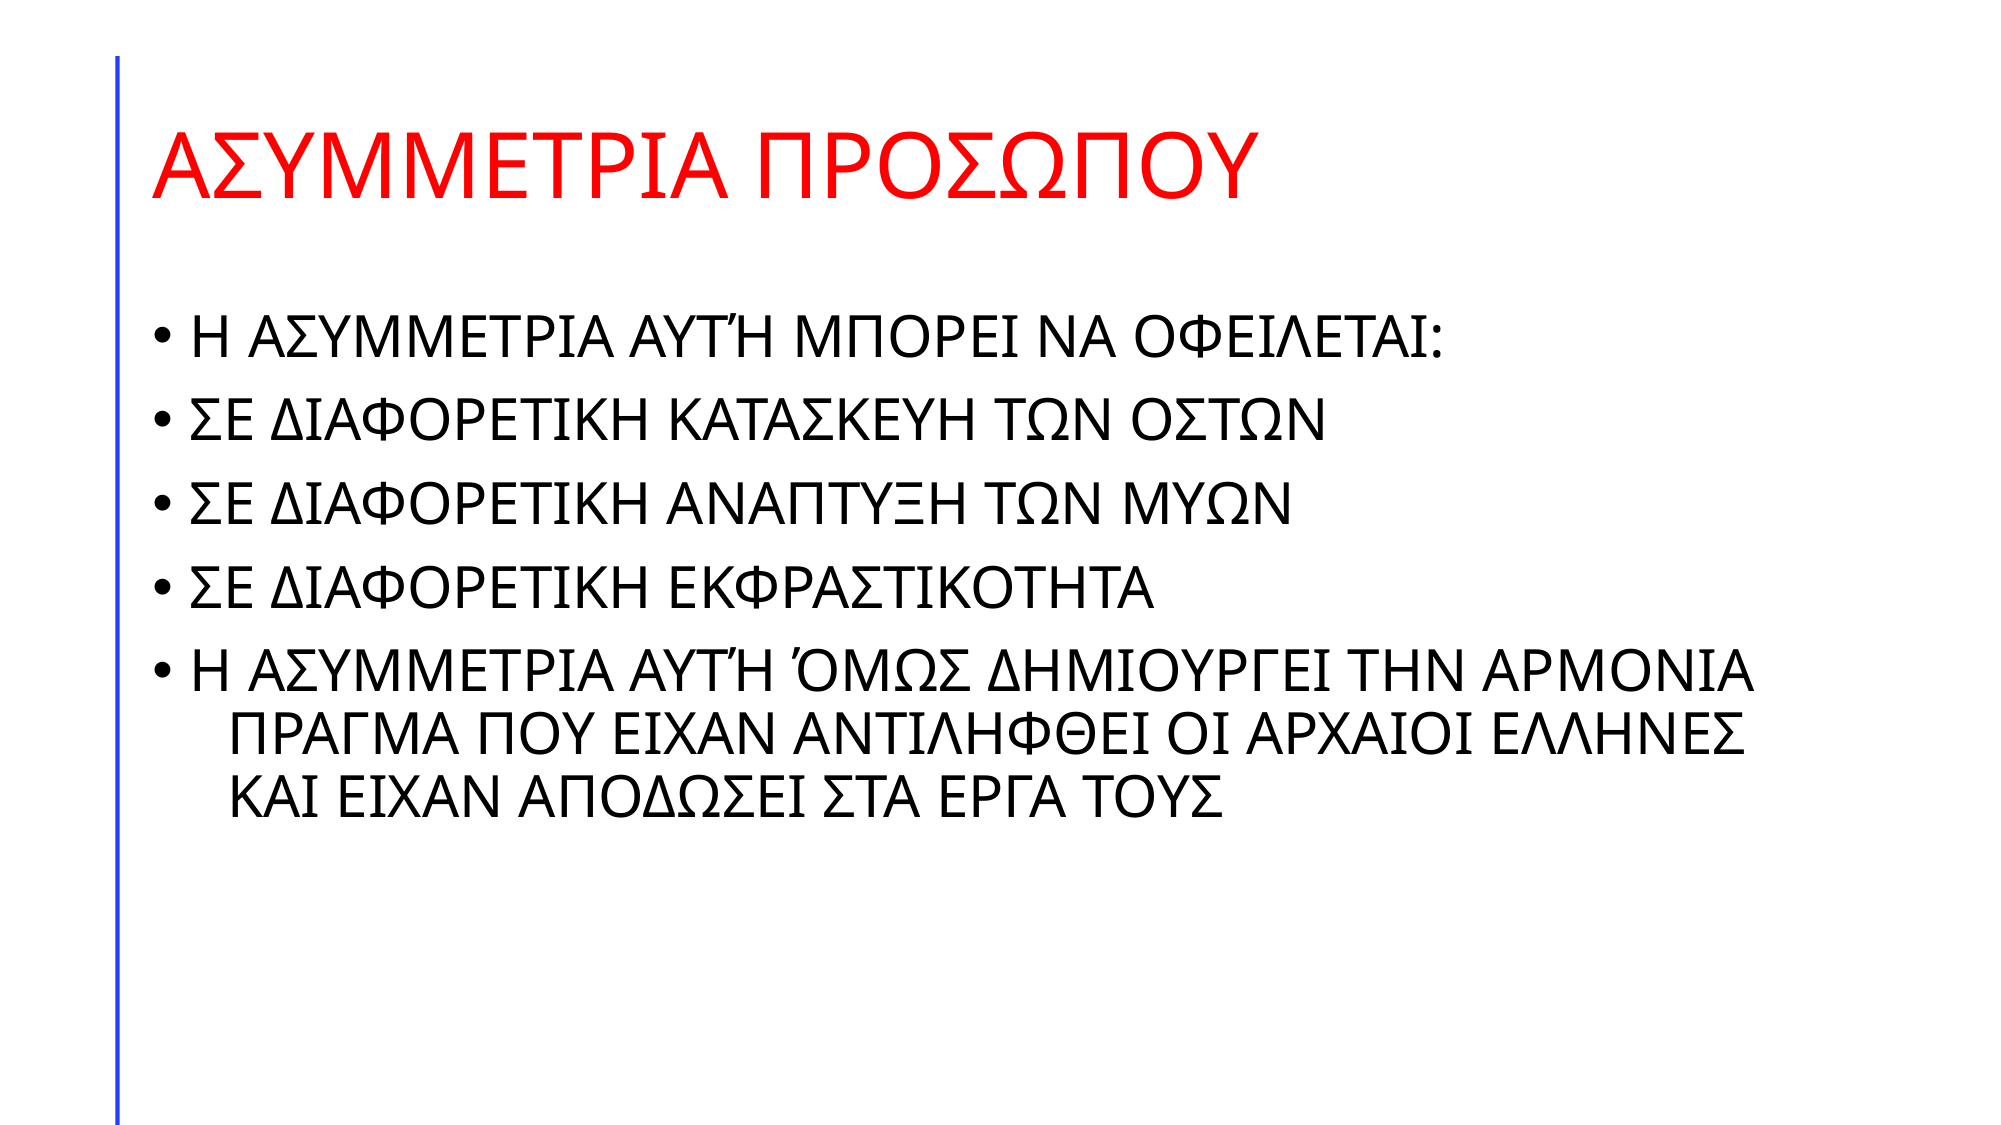

# ΑΣΥΜΜΕΤΡΙΑ ΠΡΟΣΩΠΟΥ
Η ΑΣΥΜΜΕΤΡΙΑ ΑΥΤΉ ΜΠΟΡΕΙ ΝΑ ΟΦΕΙΛΕΤΑΙ:
ΣΕ ΔΙΑΦΟΡΕΤΙΚΗ ΚΑΤΑΣΚΕΥΗ ΤΩΝ ΟΣΤΩΝ
ΣΕ ΔΙΑΦΟΡΕΤΙΚΗ ΑΝΑΠΤΥΞΗ ΤΩΝ ΜΥΩΝ
ΣΕ ΔΙΑΦΟΡΕΤΙΚΗ ΕΚΦΡΑΣΤΙΚΟΤΗΤΑ
Η ΑΣΥΜΜΕΤΡΙΑ ΑΥΤΉ ΌΜΩΣ ΔΗΜΙΟΥΡΓΕΙ ΤΗΝ ΑΡΜΟΝΙΑ ΠΡΑΓΜΑ ΠΟΥ ΕΙΧΑΝ ΑΝΤΙΛΗΦΘΕΙ ΟΙ ΑΡΧΑΙΟΙ ΕΛΛΗΝΕΣ ΚΑΙ ΕΙΧΑΝ ΑΠΟΔΩΣΕΙ ΣΤΑ ΕΡΓΑ ΤΟΥΣ